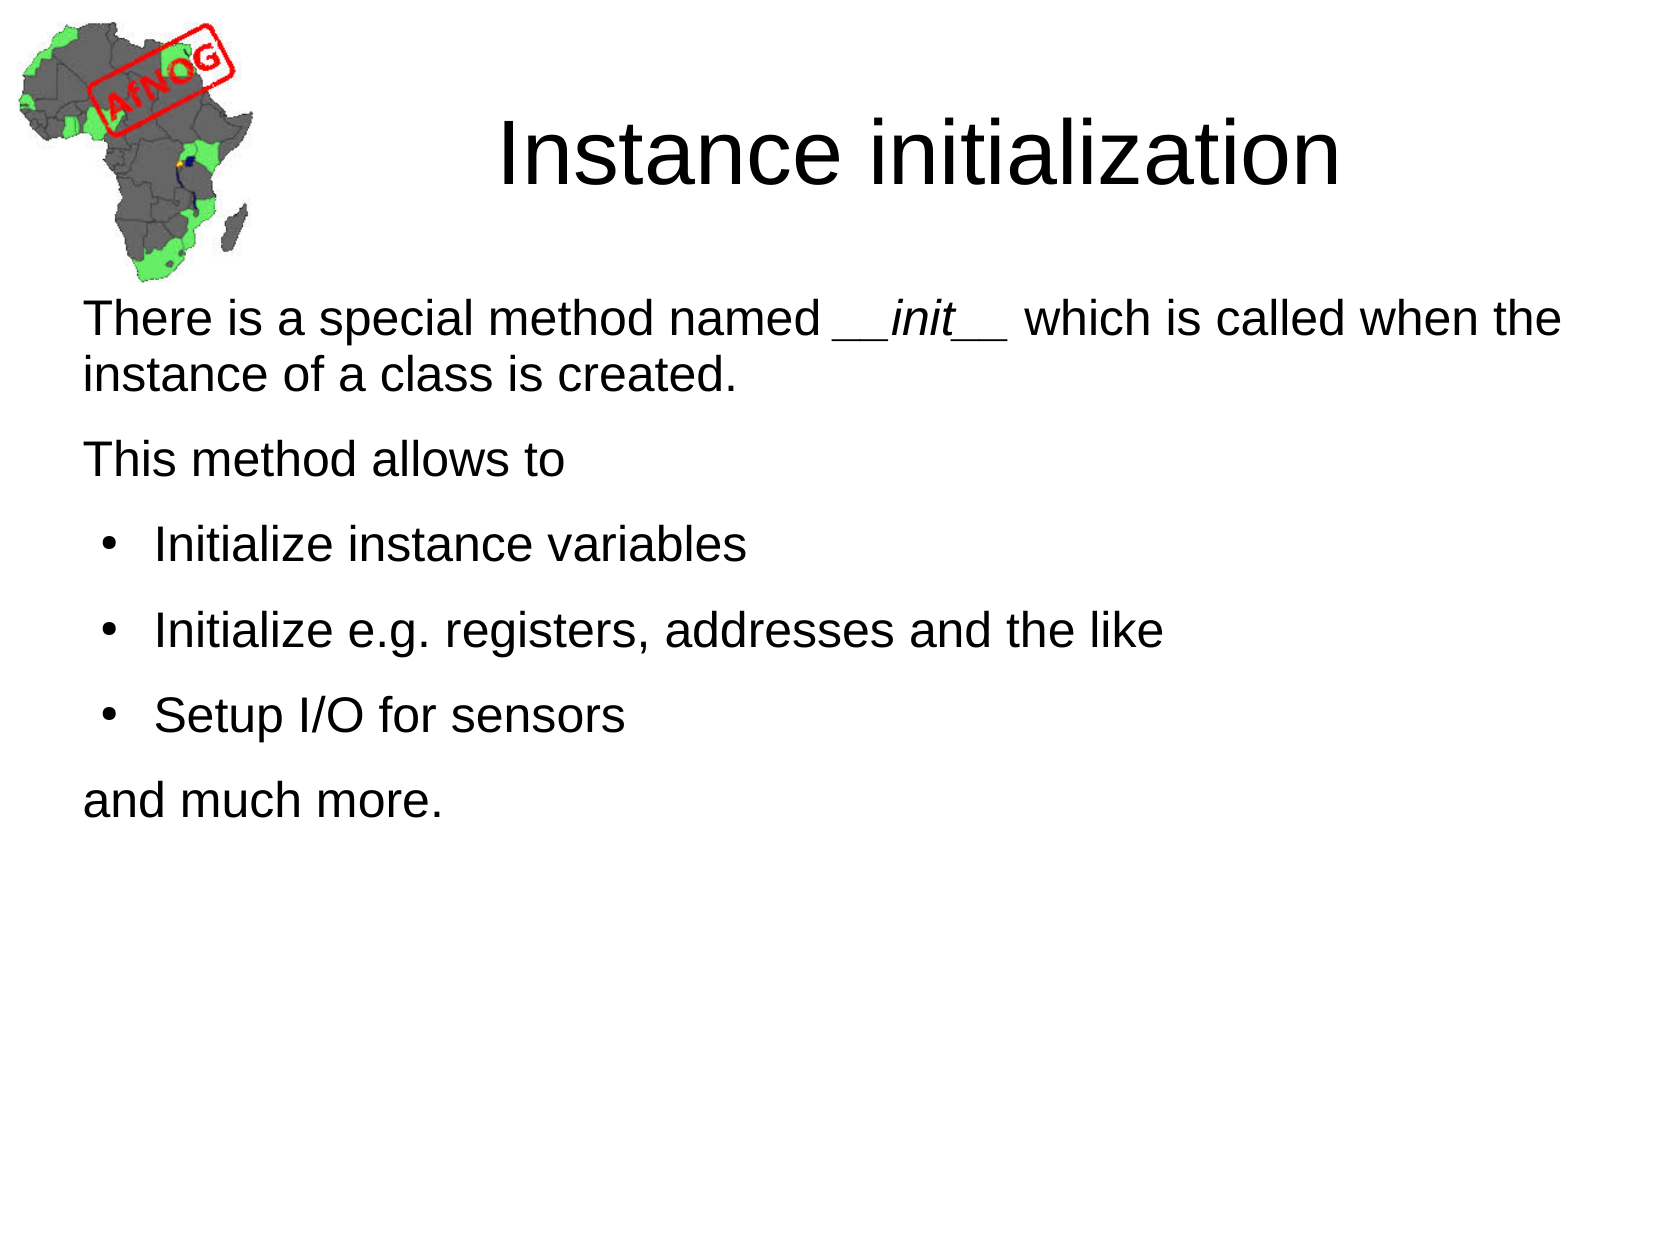

# Instance initialization
There is a special method named __init__ which is called when the instance of a class is created.
This method allows to
Initialize instance variables
Initialize e.g. registers, addresses and the like
Setup I/O for sensors
and much more.